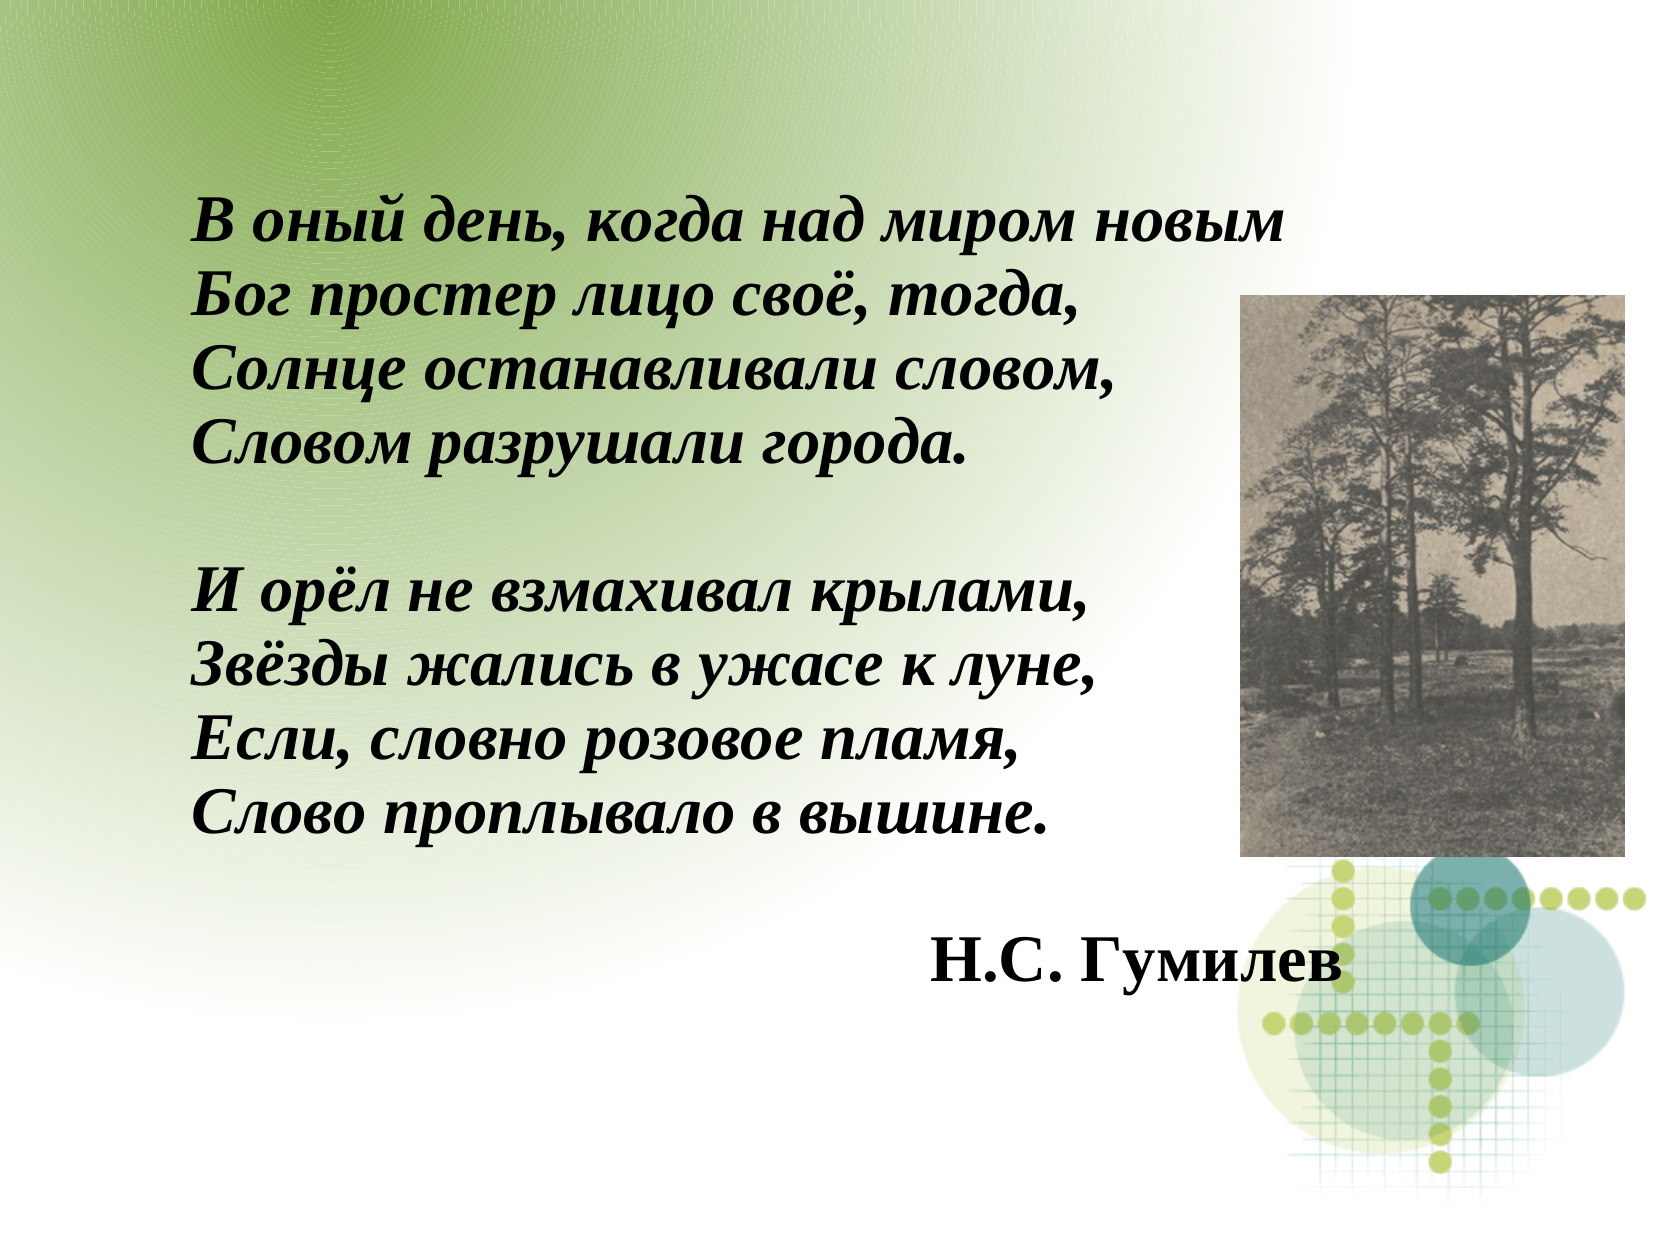

В оный день, когда над миром новым
Бог простер лицо своё, тогда,
Солнце останавливали словом,
Словом разрушали города.
И орёл не взмахивал крылами,
Звёзды жались в ужасе к луне,
Если, словно розовое пламя,
Слово проплывало в вышине.
										Н.С. Гумилев